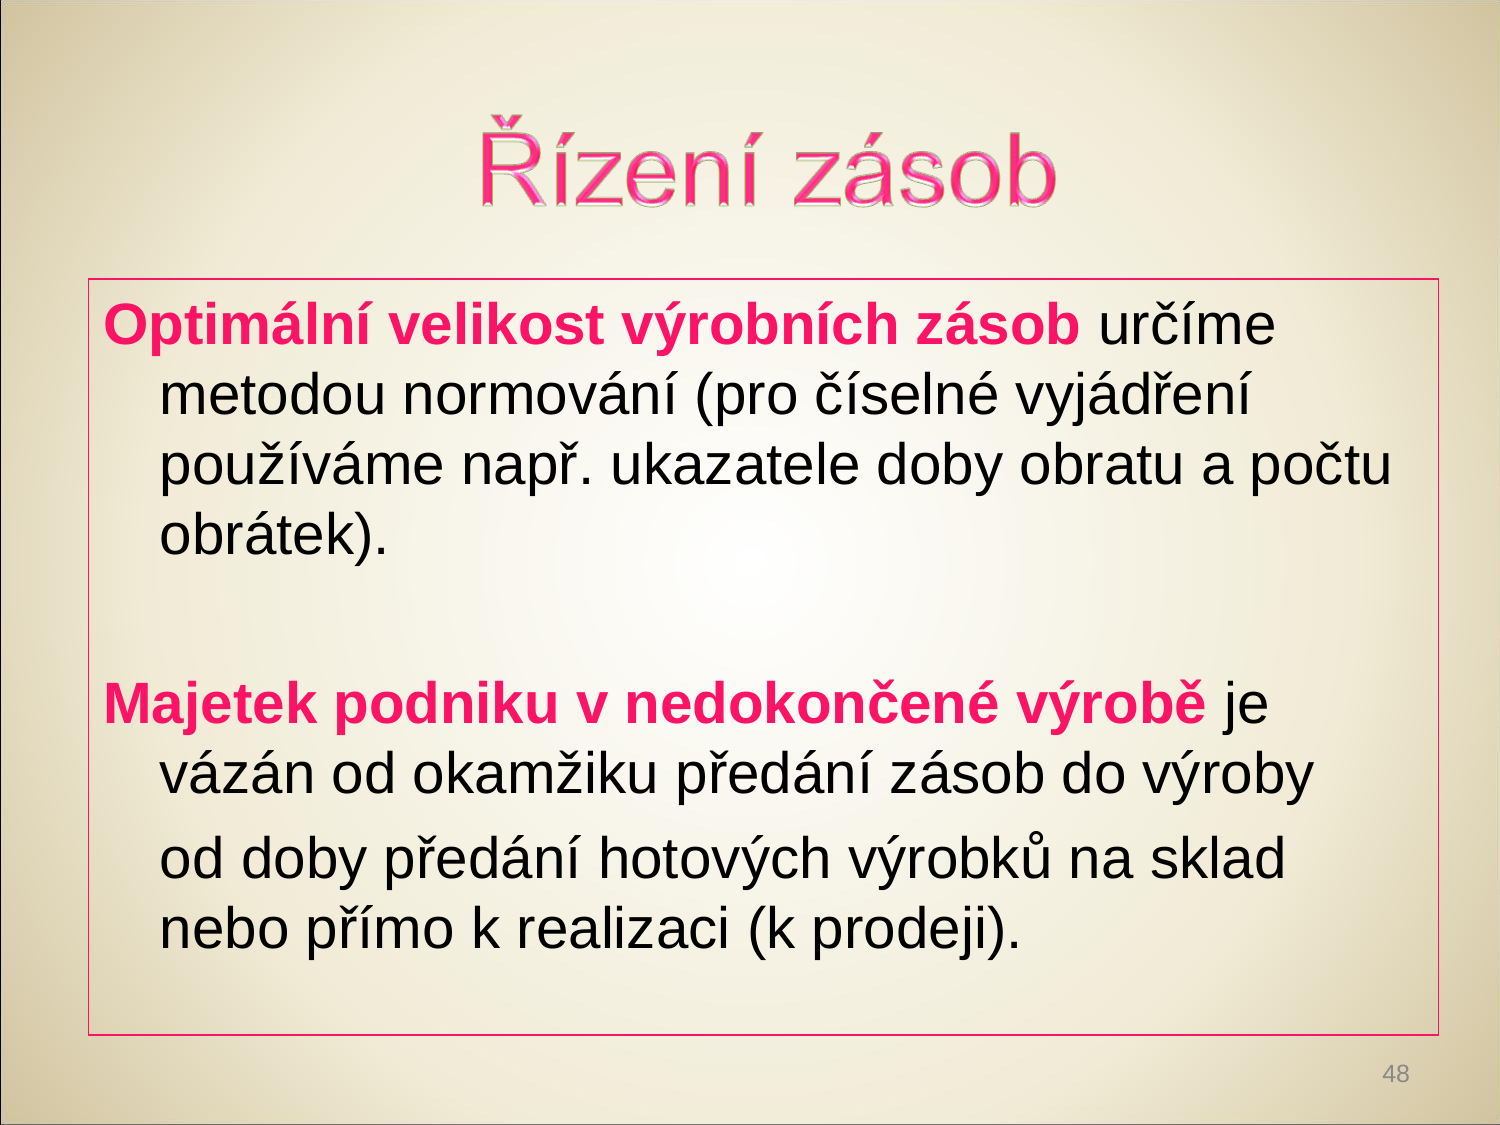

# Optimální velikost výrobních zásob určíme metodou normování (pro číselné vyjádření používáme např. ukazatele doby obratu a počtu obrátek).
Majetek podniku v nedokončené výrobě je vázán od okamžiku předání zásob do výroby
	od doby předání hotových výrobků na sklad nebo přímo k realizaci (k prodeji).